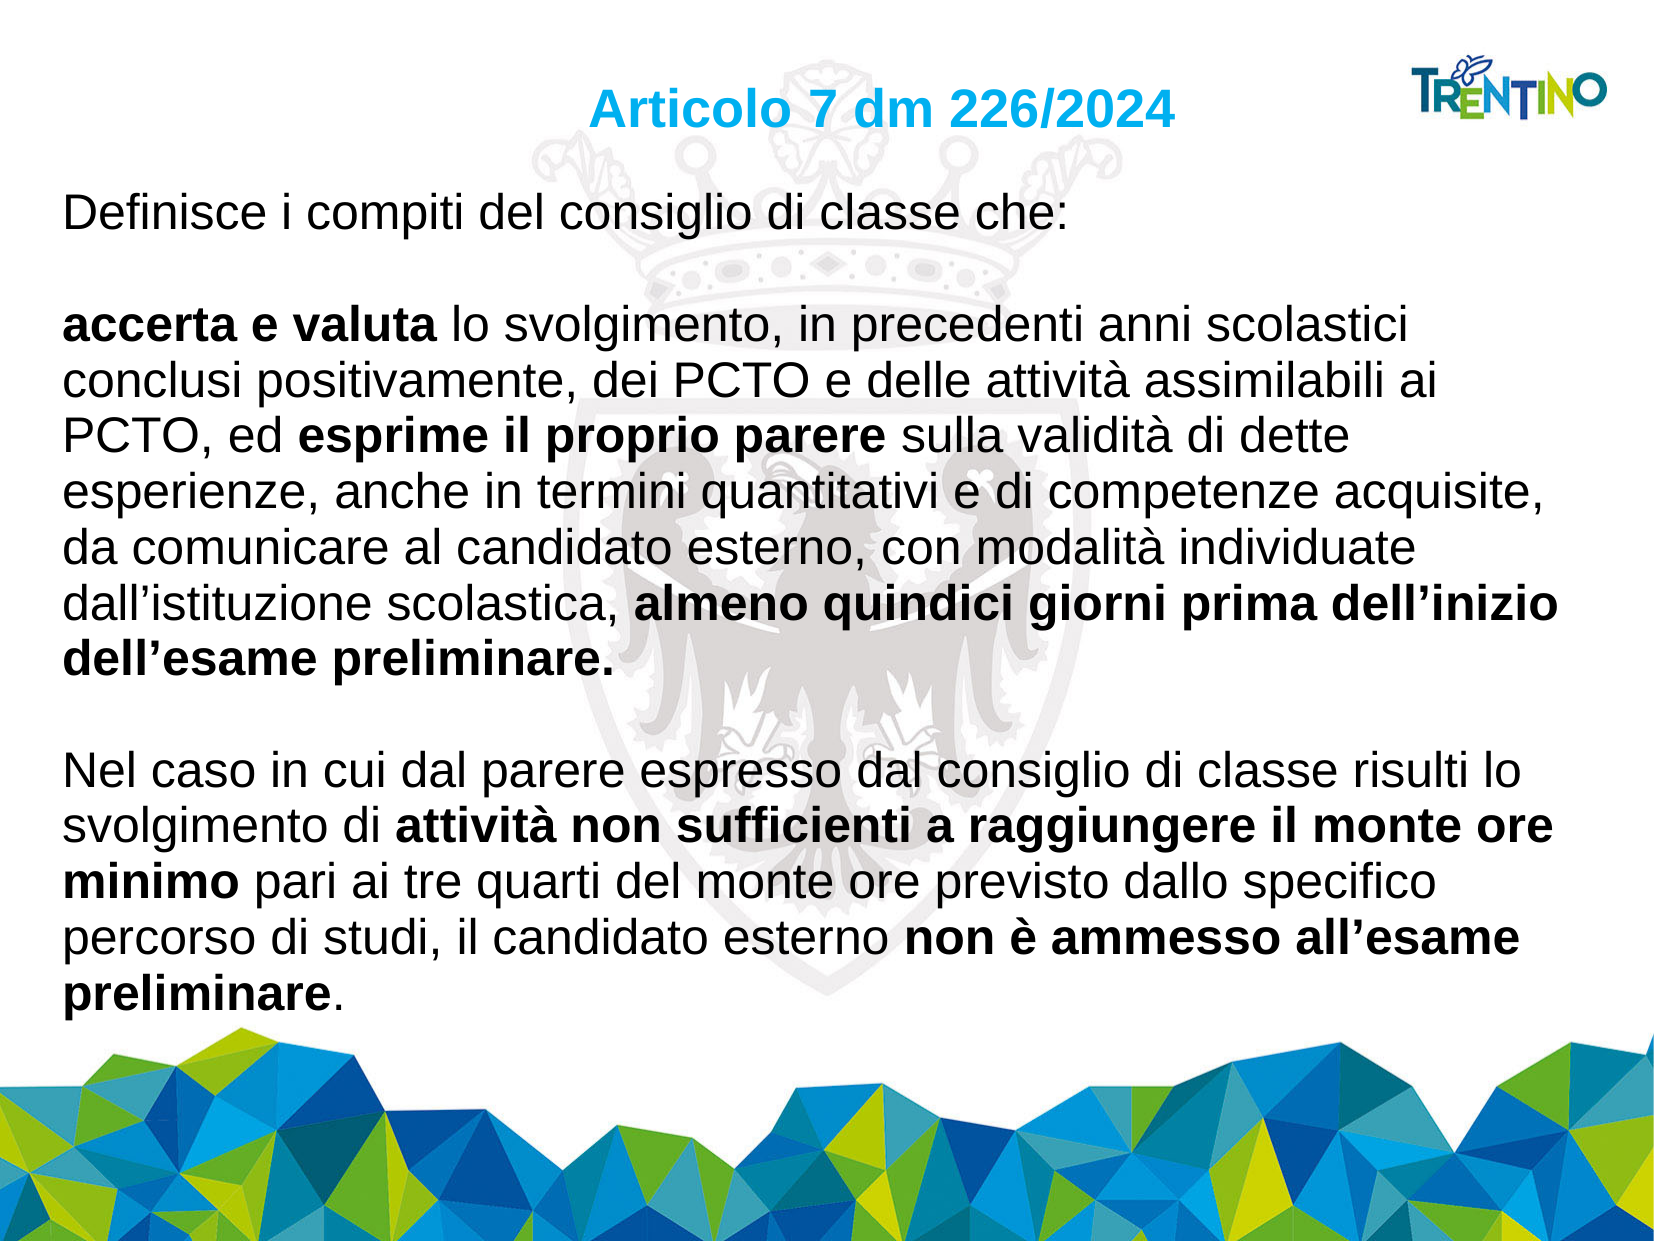

Articolo 7 dm 226/2024
Definisce i compiti del consiglio di classe che:
accerta e valuta lo svolgimento, in precedenti anni scolastici conclusi positivamente, dei PCTO e delle attività assimilabili ai PCTO, ed esprime il proprio parere sulla validità di dette esperienze, anche in termini quantitativi e di competenze acquisite, da comunicare al candidato esterno, con modalità individuate dall’istituzione scolastica, almeno quindici giorni prima dell’inizio dell’esame preliminare.
Nel caso in cui dal parere espresso dal consiglio di classe risulti lo svolgimento di attività non sufficienti a raggiungere il monte ore minimo pari ai tre quarti del monte ore previsto dallo specifico percorso di studi, il candidato esterno non è ammesso all’esame preliminare.